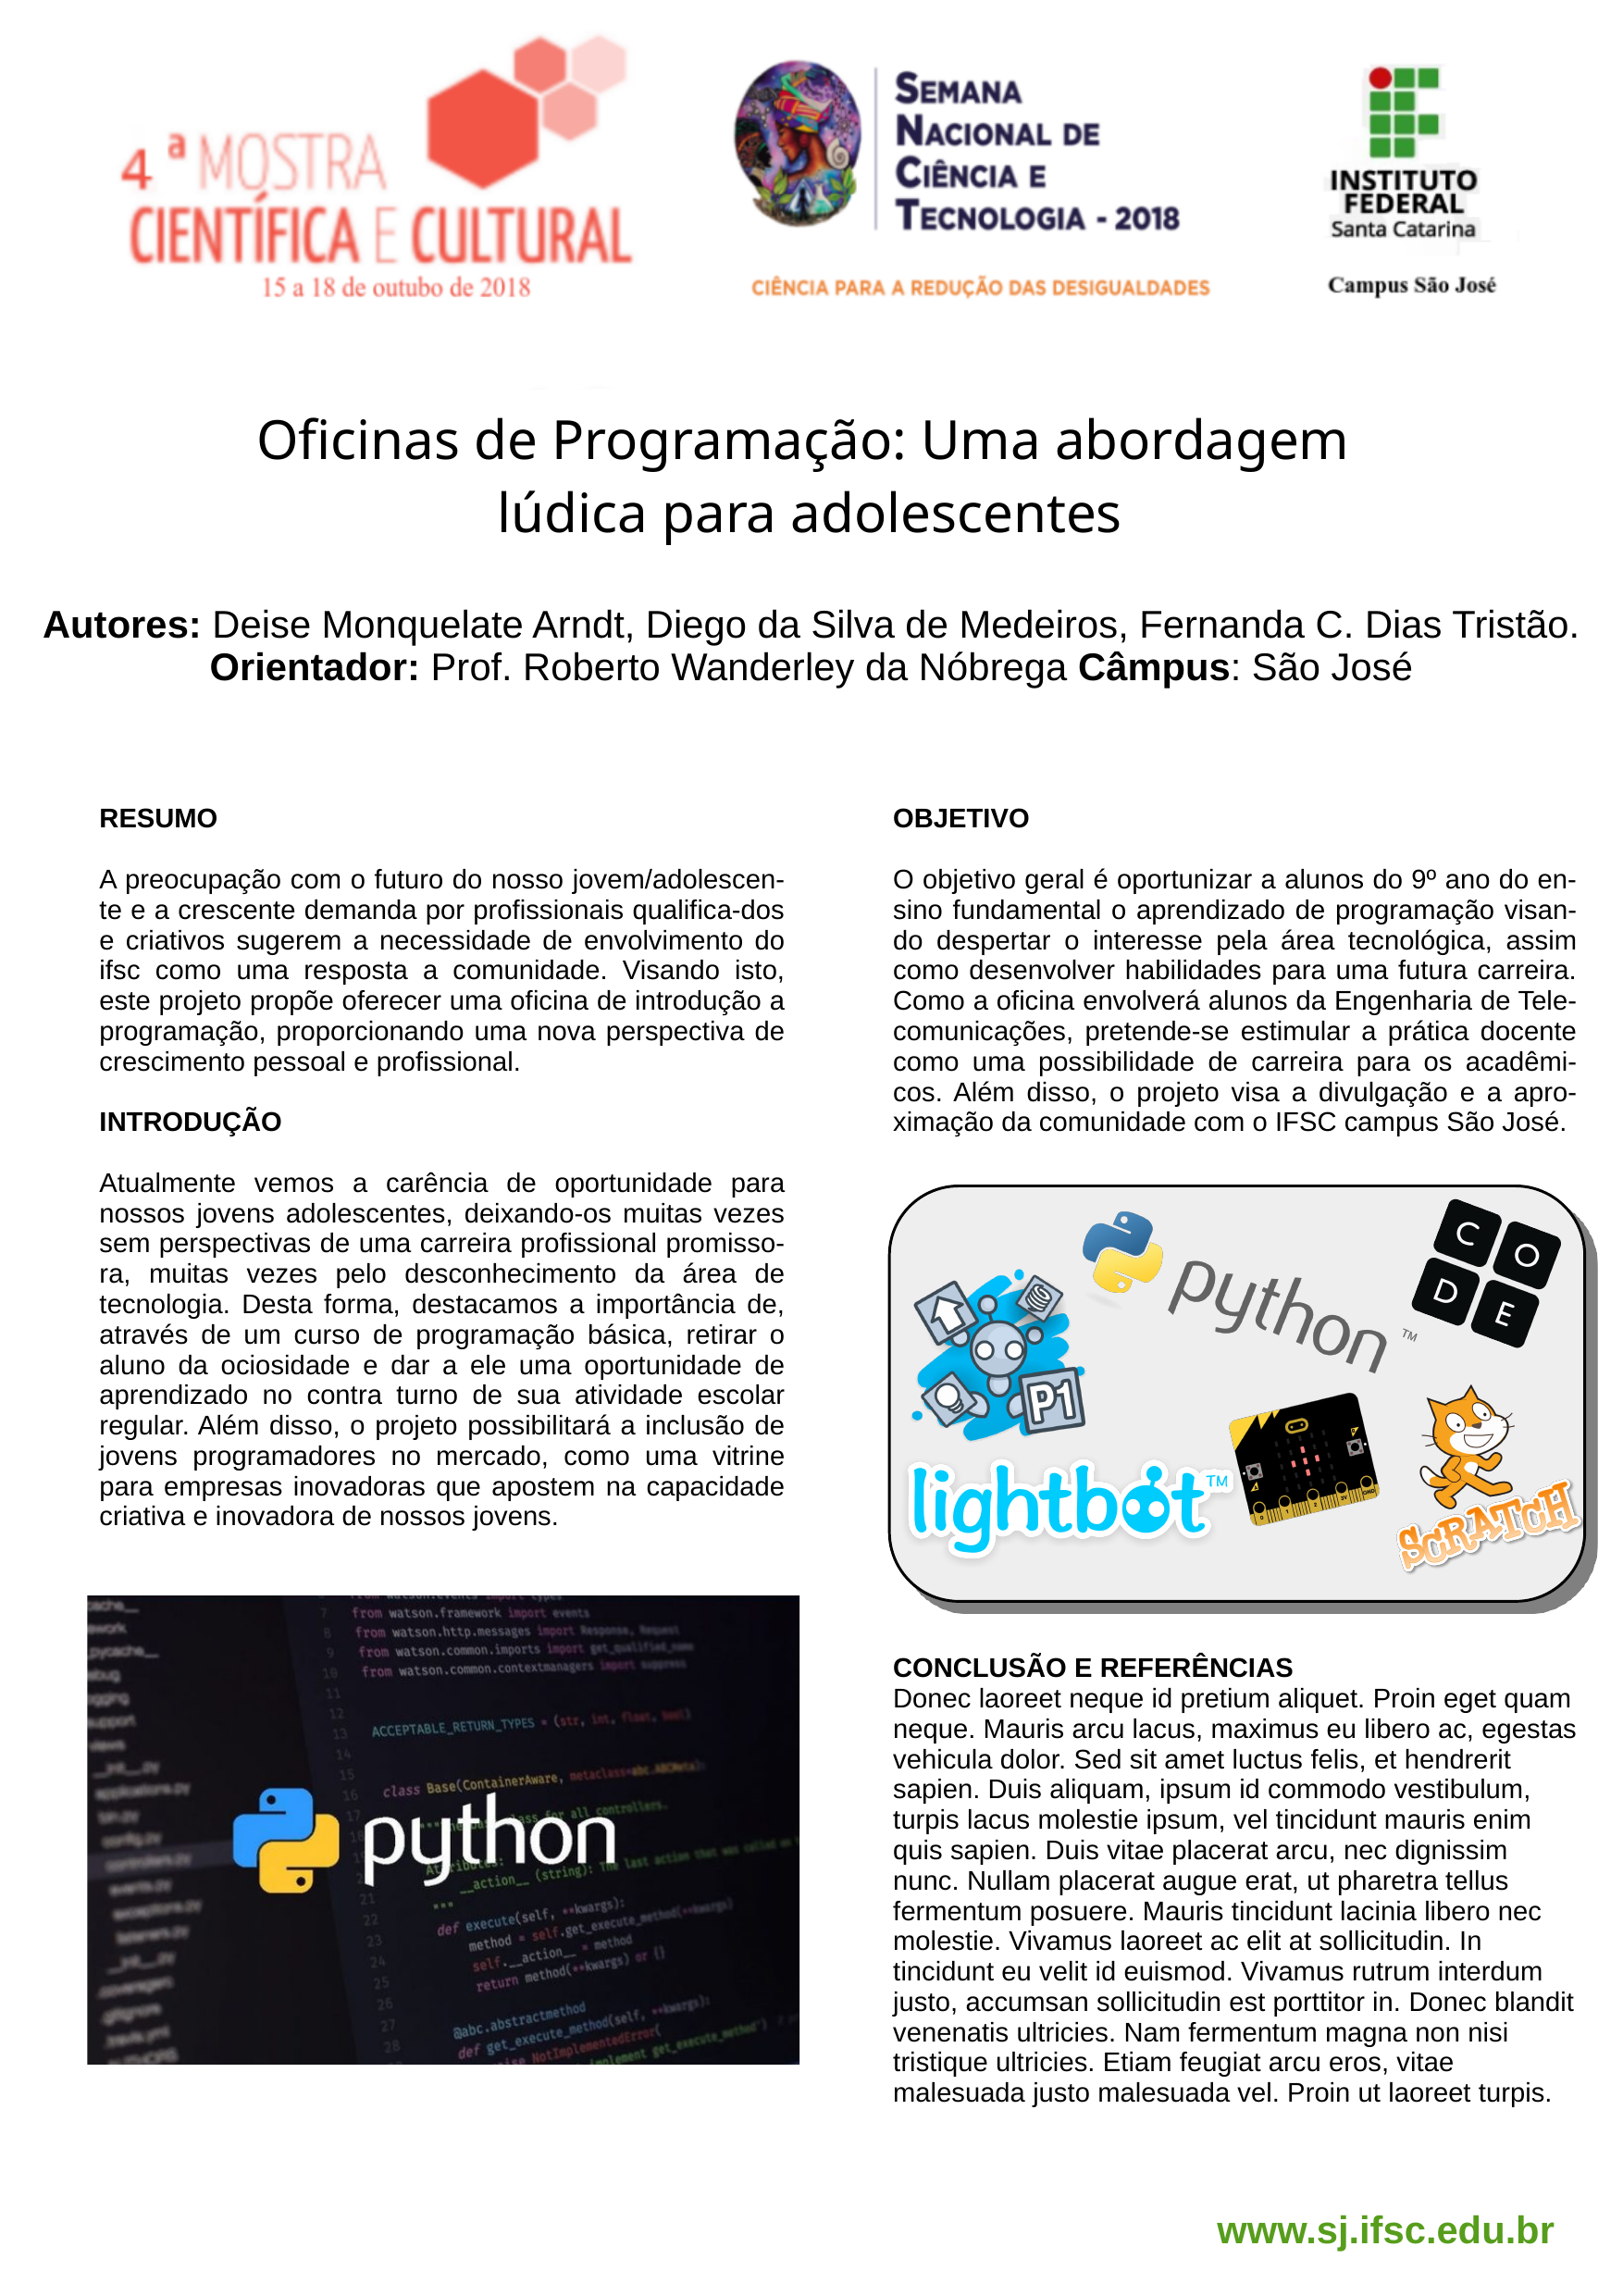

Oficinas de Programação: Uma abordagem
lúdica para adolescentes
Autores: Deise Monquelate Arndt, Diego da Silva de Medeiros, Fernanda C. Dias Tristão.
Orientador: Prof. Roberto Wanderley da Nóbrega Câmpus: São José
RESUMO
A preocupação com o futuro do nosso jovem/adolescen-te e a crescente demanda por profissionais qualifica-dos e criativos sugerem a necessidade de envolvimento do ifsc como uma resposta a comunidade. Visando isto, este projeto propõe oferecer uma oficina de introdução a programação, proporcionando uma nova perspectiva de crescimento pessoal e profissional.
INTRODUÇÃO
Atualmente vemos a carência de oportunidade para nossos jovens adolescentes, deixando-os muitas vezes sem perspectivas de uma carreira profissional promisso-ra, muitas vezes pelo desconhecimento da área de tecnologia. Desta forma, destacamos a importância de, através de um curso de programação básica, retirar o aluno da ociosidade e dar a ele uma oportunidade de aprendizado no contra turno de sua atividade escolar regular. Além disso, o projeto possibilitará a inclusão de jovens programadores no mercado, como uma vitrine para empresas inovadoras que apostem na capacidade criativa e inovadora de nossos jovens.
OBJETIVO
O objetivo geral é oportunizar a alunos do 9º ano do en-sino fundamental o aprendizado de programação visan-do despertar o interesse pela área tecnológica, assim como desenvolver habilidades para uma futura carreira. Como a oficina envolverá alunos da Engenharia de Tele-comunicações, pretende-se estimular a prática docente como uma possibilidade de carreira para os acadêmi-cos. Além disso, o projeto visa a divulgação e a apro-ximação da comunidade com o IFSC campus São José.
CONCLUSÃO E REFERÊNCIAS
Donec laoreet neque id pretium aliquet. Proin eget quam neque. Mauris arcu lacus, maximus eu libero ac, egestas vehicula dolor. Sed sit amet luctus felis, et hendrerit sapien. Duis aliquam, ipsum id commodo vestibulum, turpis lacus molestie ipsum, vel tincidunt mauris enim quis sapien. Duis vitae placerat arcu, nec dignissim nunc. Nullam placerat augue erat, ut pharetra tellus fermentum posuere. Mauris tincidunt lacinia libero nec molestie. Vivamus laoreet ac elit at sollicitudin. In tincidunt eu velit id euismod. Vivamus rutrum interdum justo, accumsan sollicitudin est porttitor in. Donec blandit venenatis ultricies. Nam fermentum magna non nisi tristique ultricies. Etiam feugiat arcu eros, vitae malesuada justo malesuada vel. Proin ut laoreet turpis.
www.sj.ifsc.edu.br
Retirado do site techcrunch.com